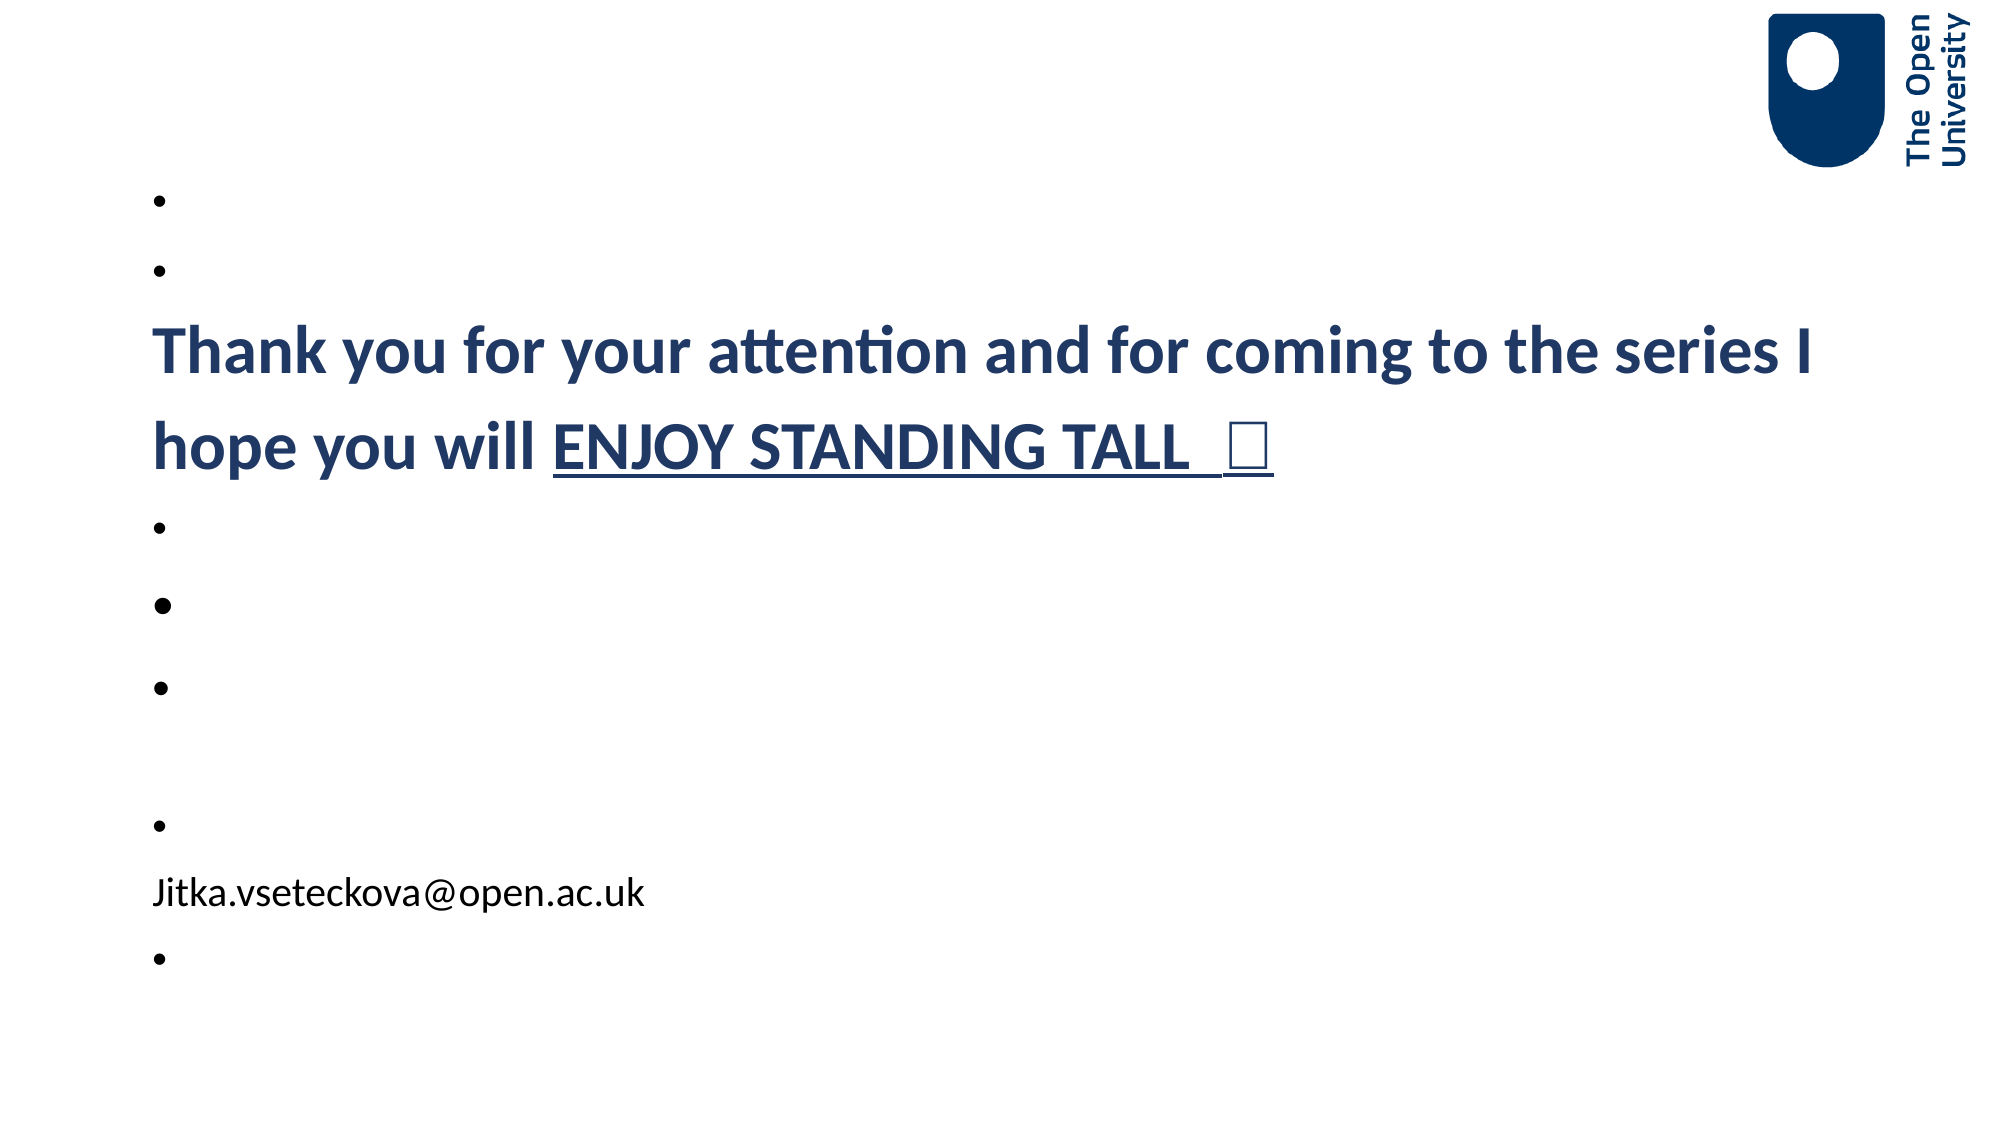

# Thank you for your attention and for coming to the series I
hope you will ENJOY STANDING TALL 
Jitka.vseteckova@open.ac.uk